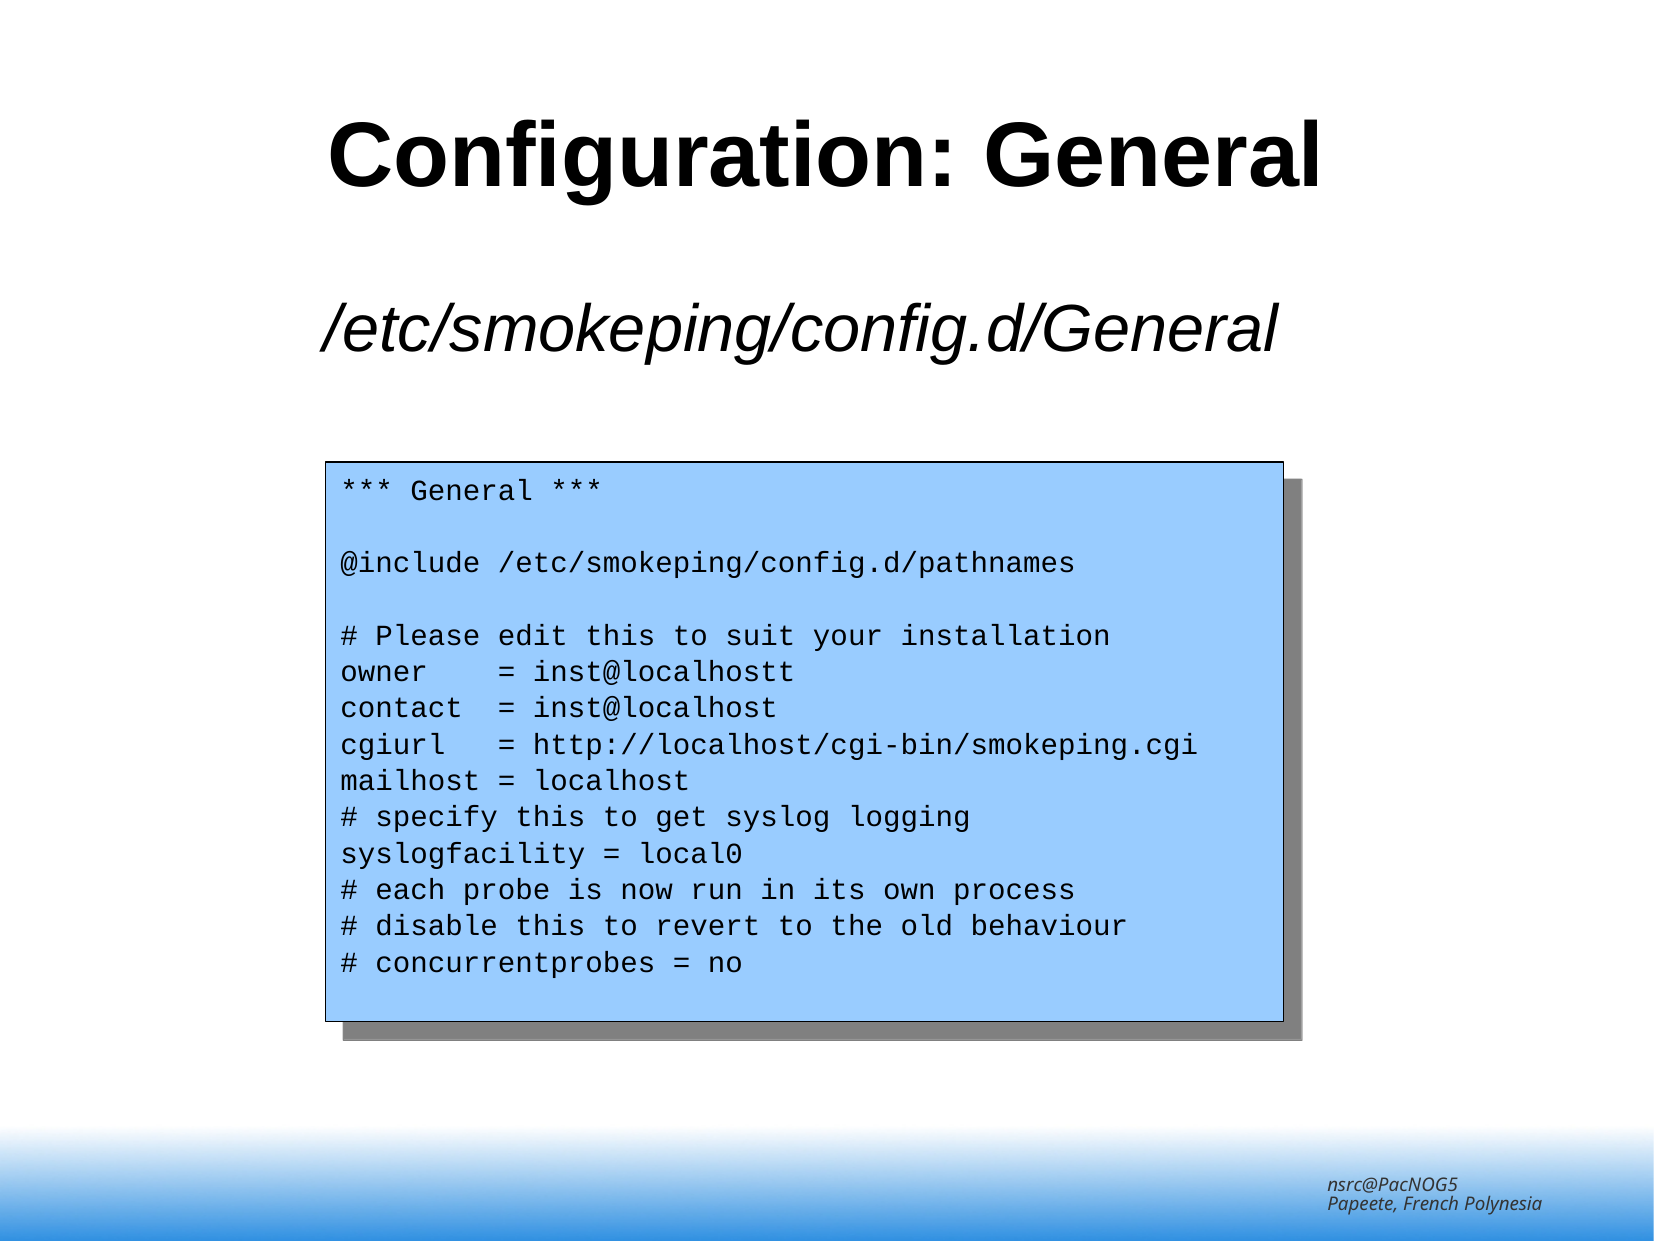

# Configuration: General
/etc/smokeping/config.d/General
*** General ***
@include /etc/smokeping/config.d/pathnames
# Please edit this to suit your installation
owner = inst@localhostt
contact = inst@localhost
cgiurl = http://localhost/cgi-bin/smokeping.cgi
mailhost = localhost
# specify this to get syslog logging
syslogfacility = local0
# each probe is now run in its own process
# disable this to revert to the old behaviour
# concurrentprobes = no